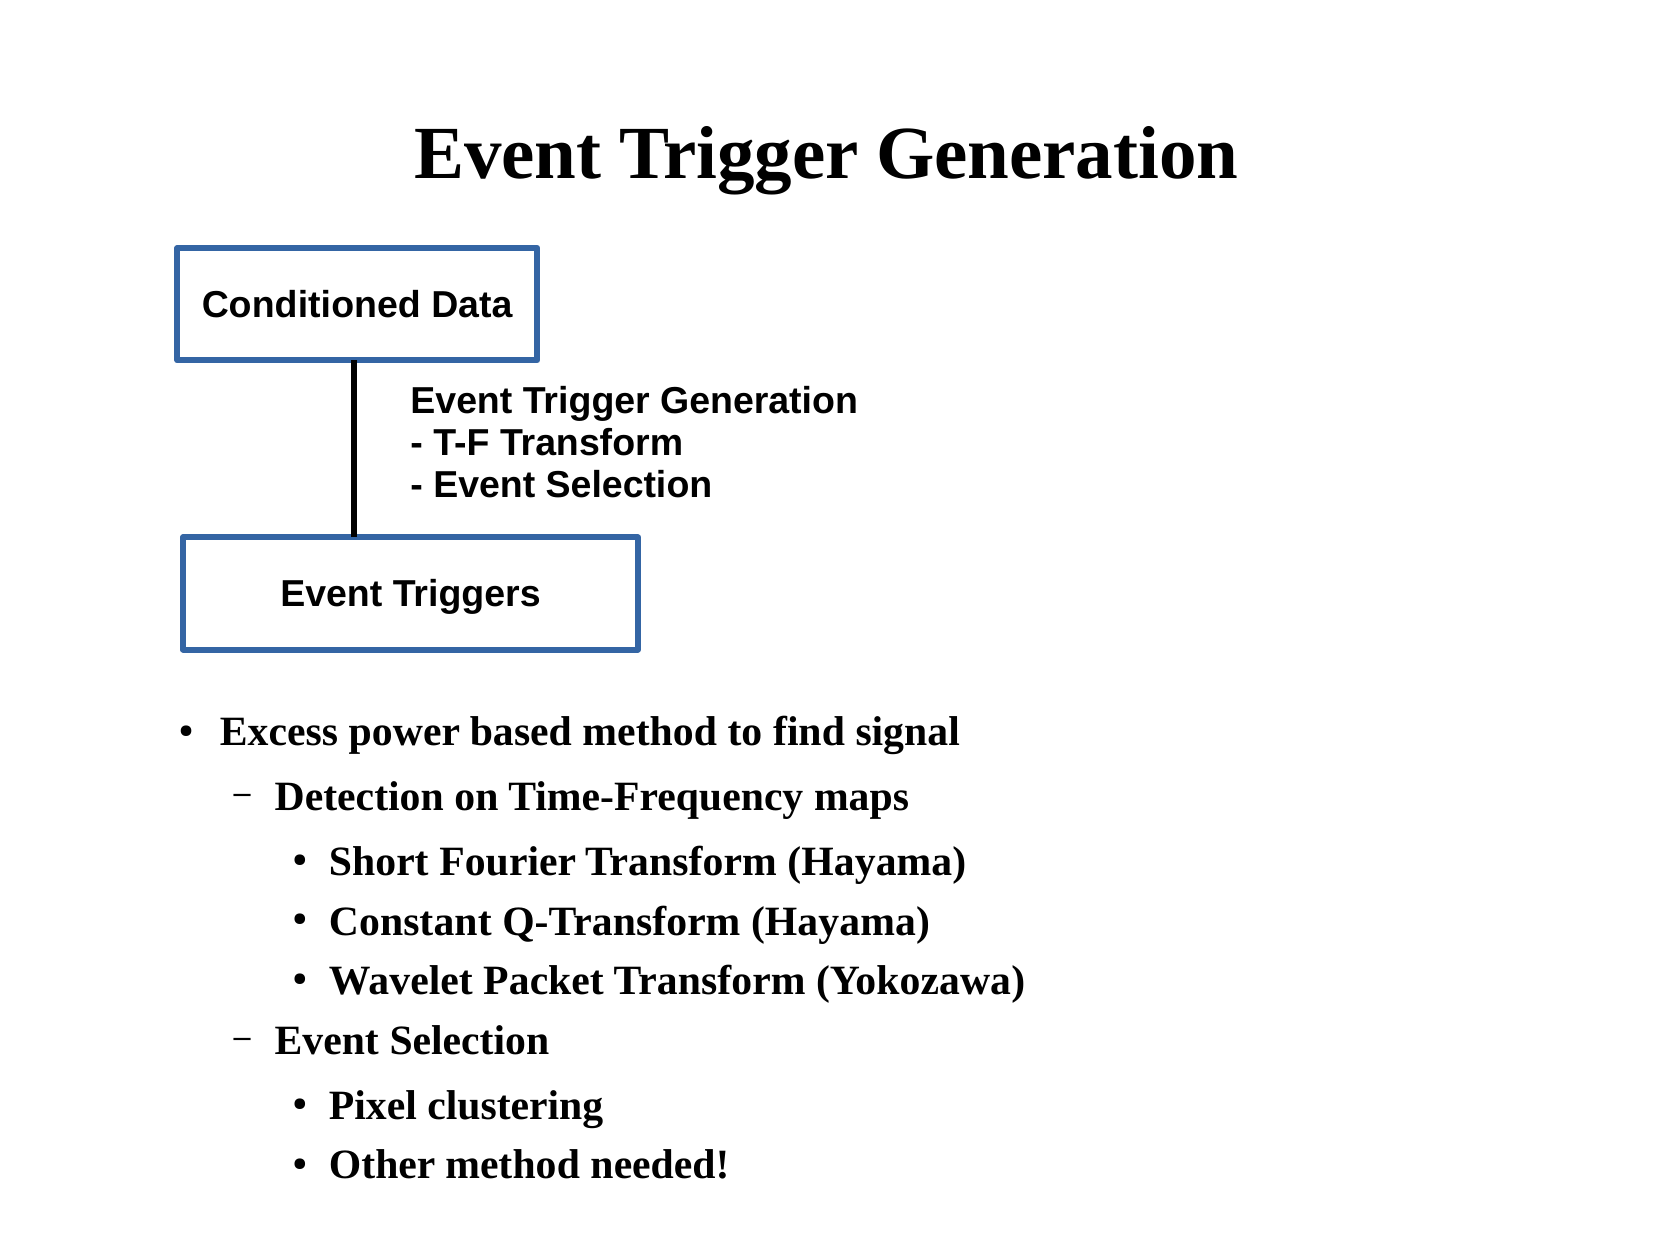

Event Trigger Generation
Conditioned Data
Event Trigger Generation
- T-F Transform
- Event Selection
Event Triggers
# Excess power based method to find signal
Detection on Time-Frequency maps
Short Fourier Transform (Hayama)
Constant Q-Transform (Hayama)
Wavelet Packet Transform (Yokozawa)
Event Selection
Pixel clustering
Other method needed!